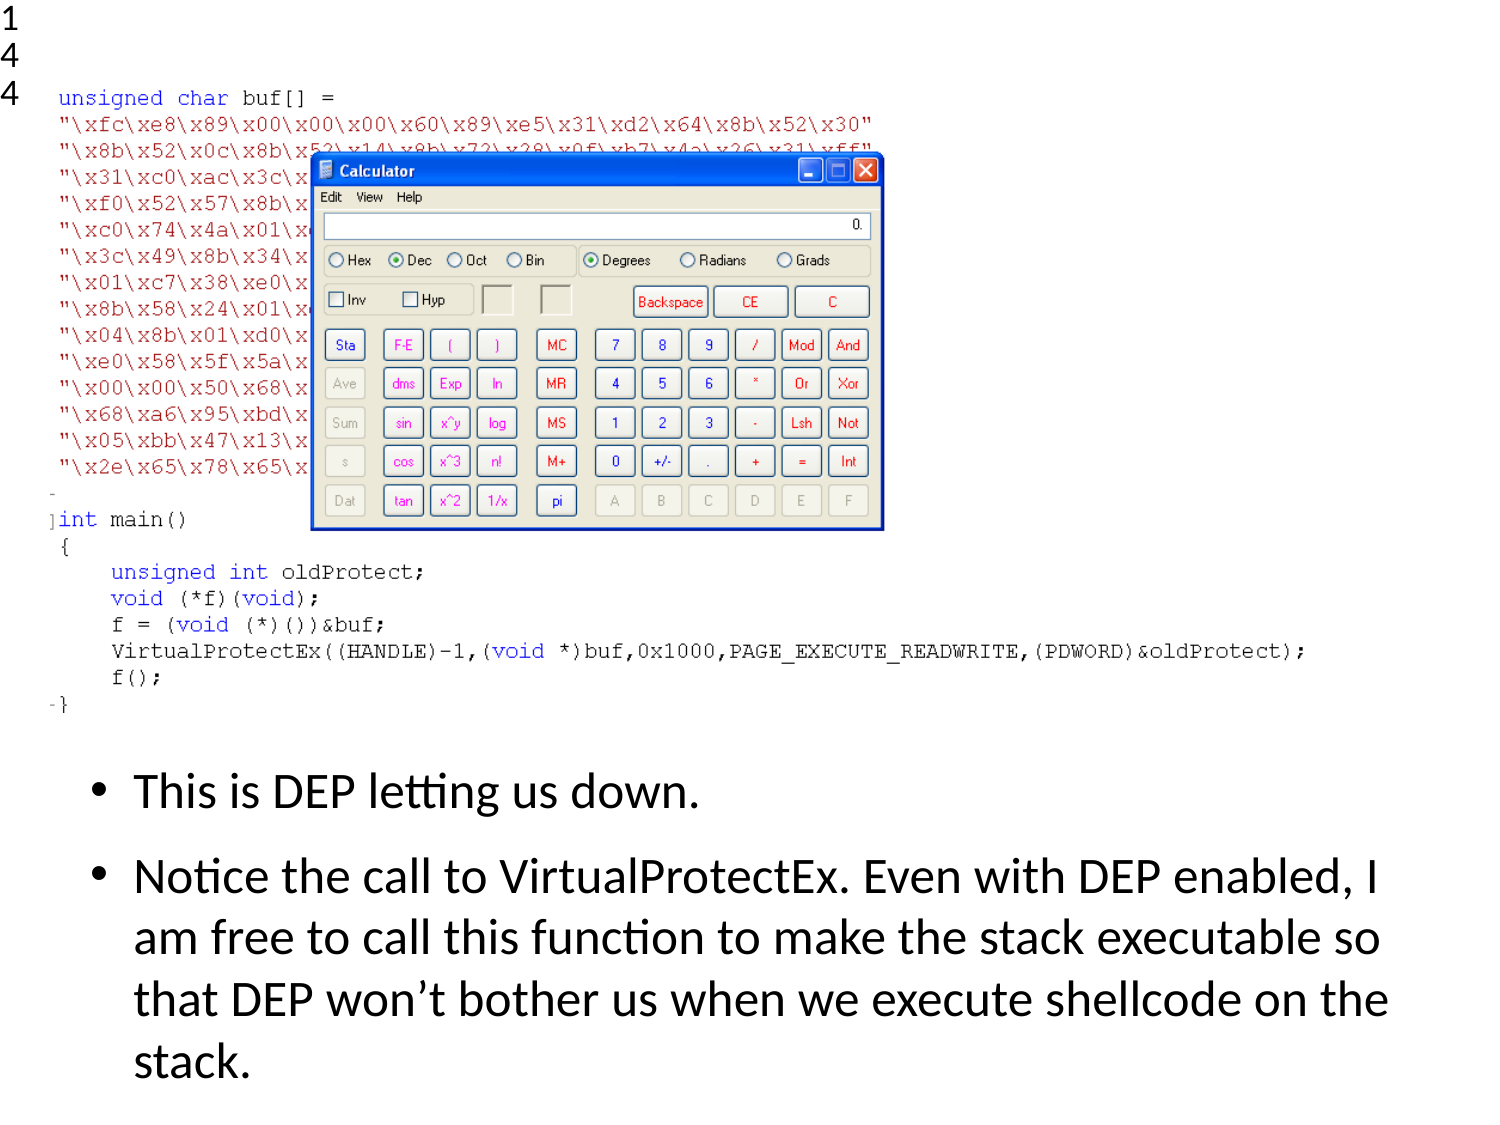

# This is DEP letting us down.
Notice the call to VirtualProtectEx. Even with DEP enabled, I am free to call this function to make the stack executable so that DEP won’t bother us when we execute shellcode on the stack.